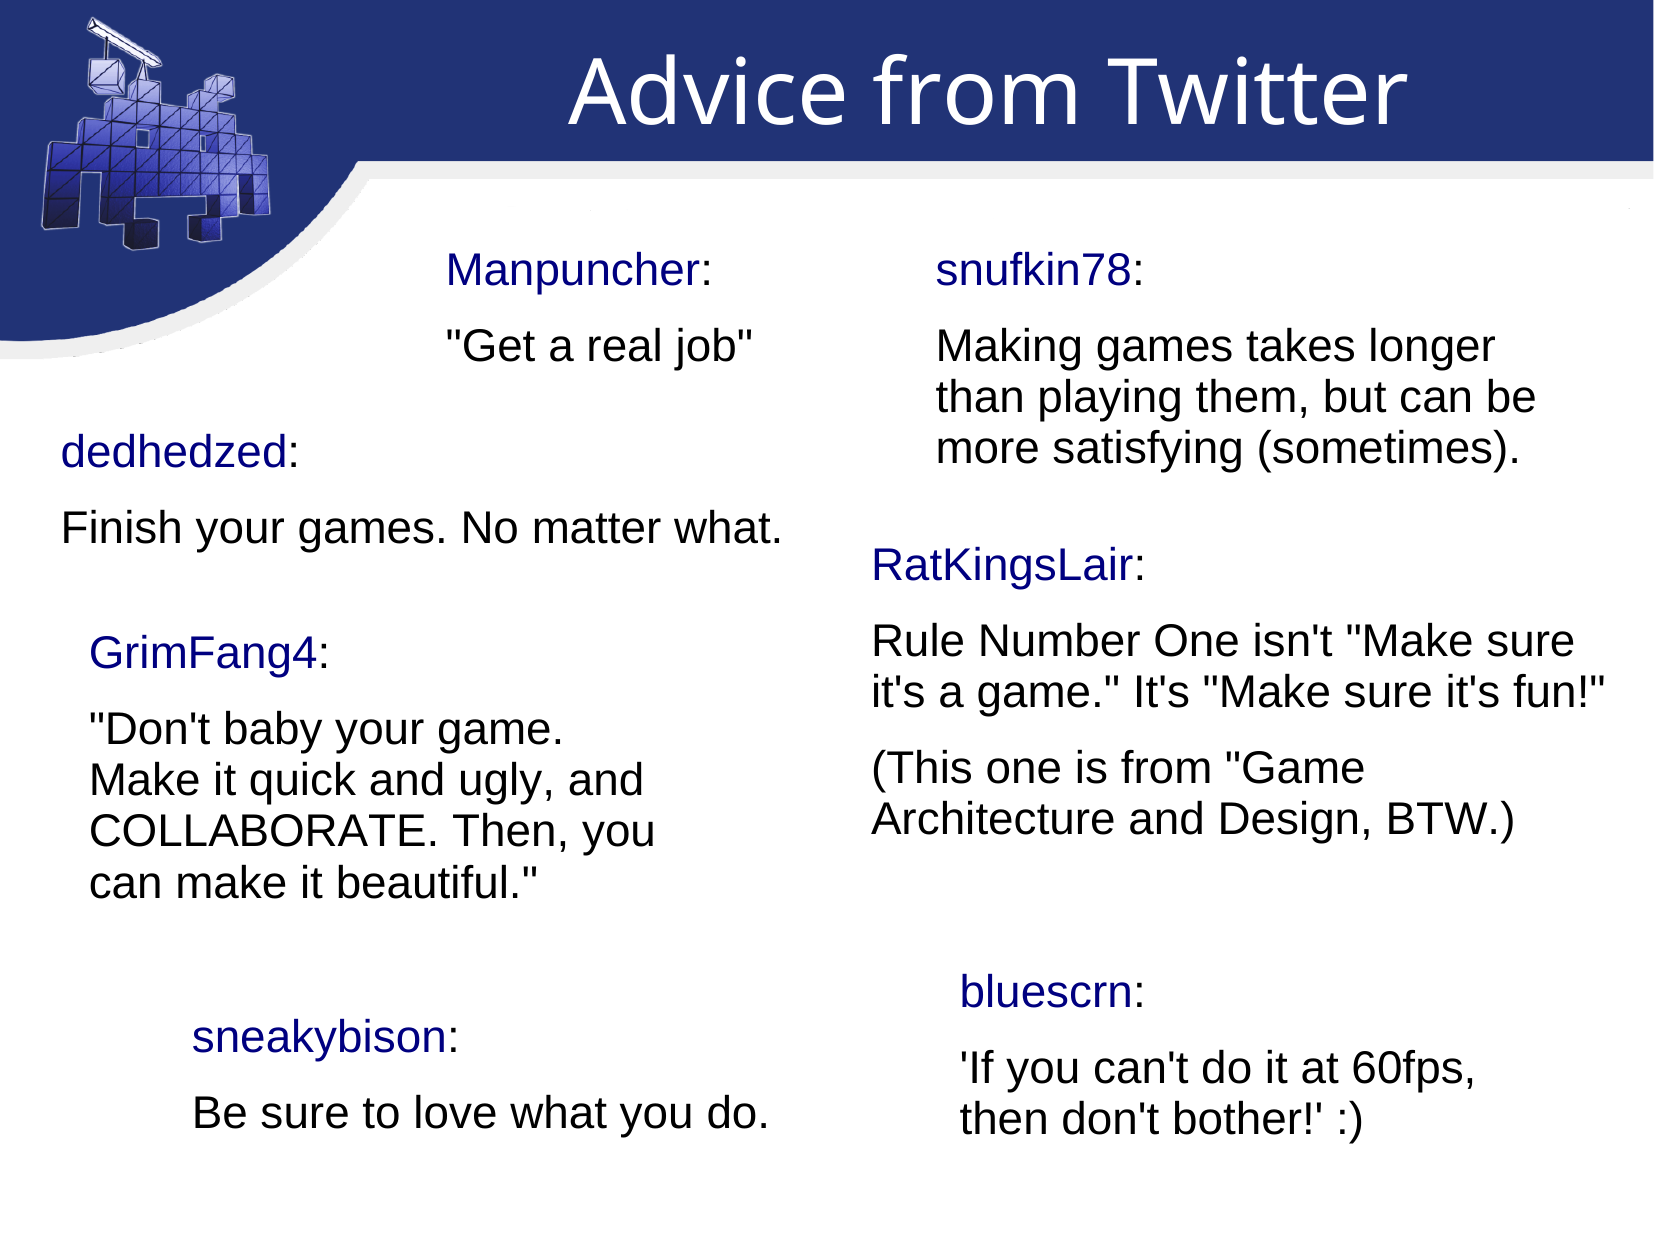

# Advice from Twitter
Manpuncher:
"Get a real job"
snufkin78:
Making games takes longer than playing them, but can be more satisfying (sometimes).
dedhedzed:
Finish your games. No matter what.
RatKingsLair:
Rule Number One isn't "Make sure it's a game." It's "Make sure it's fun!"
(This one is from "Game Architecture and Design, BTW.)
GrimFang4:
"Don't baby your game. Make it quick and ugly, and COLLABORATE. Then, you can make it beautiful."
bluescrn:
'If you can't do it at 60fps, then don't bother!' :)
sneakybison:
Be sure to love what you do.